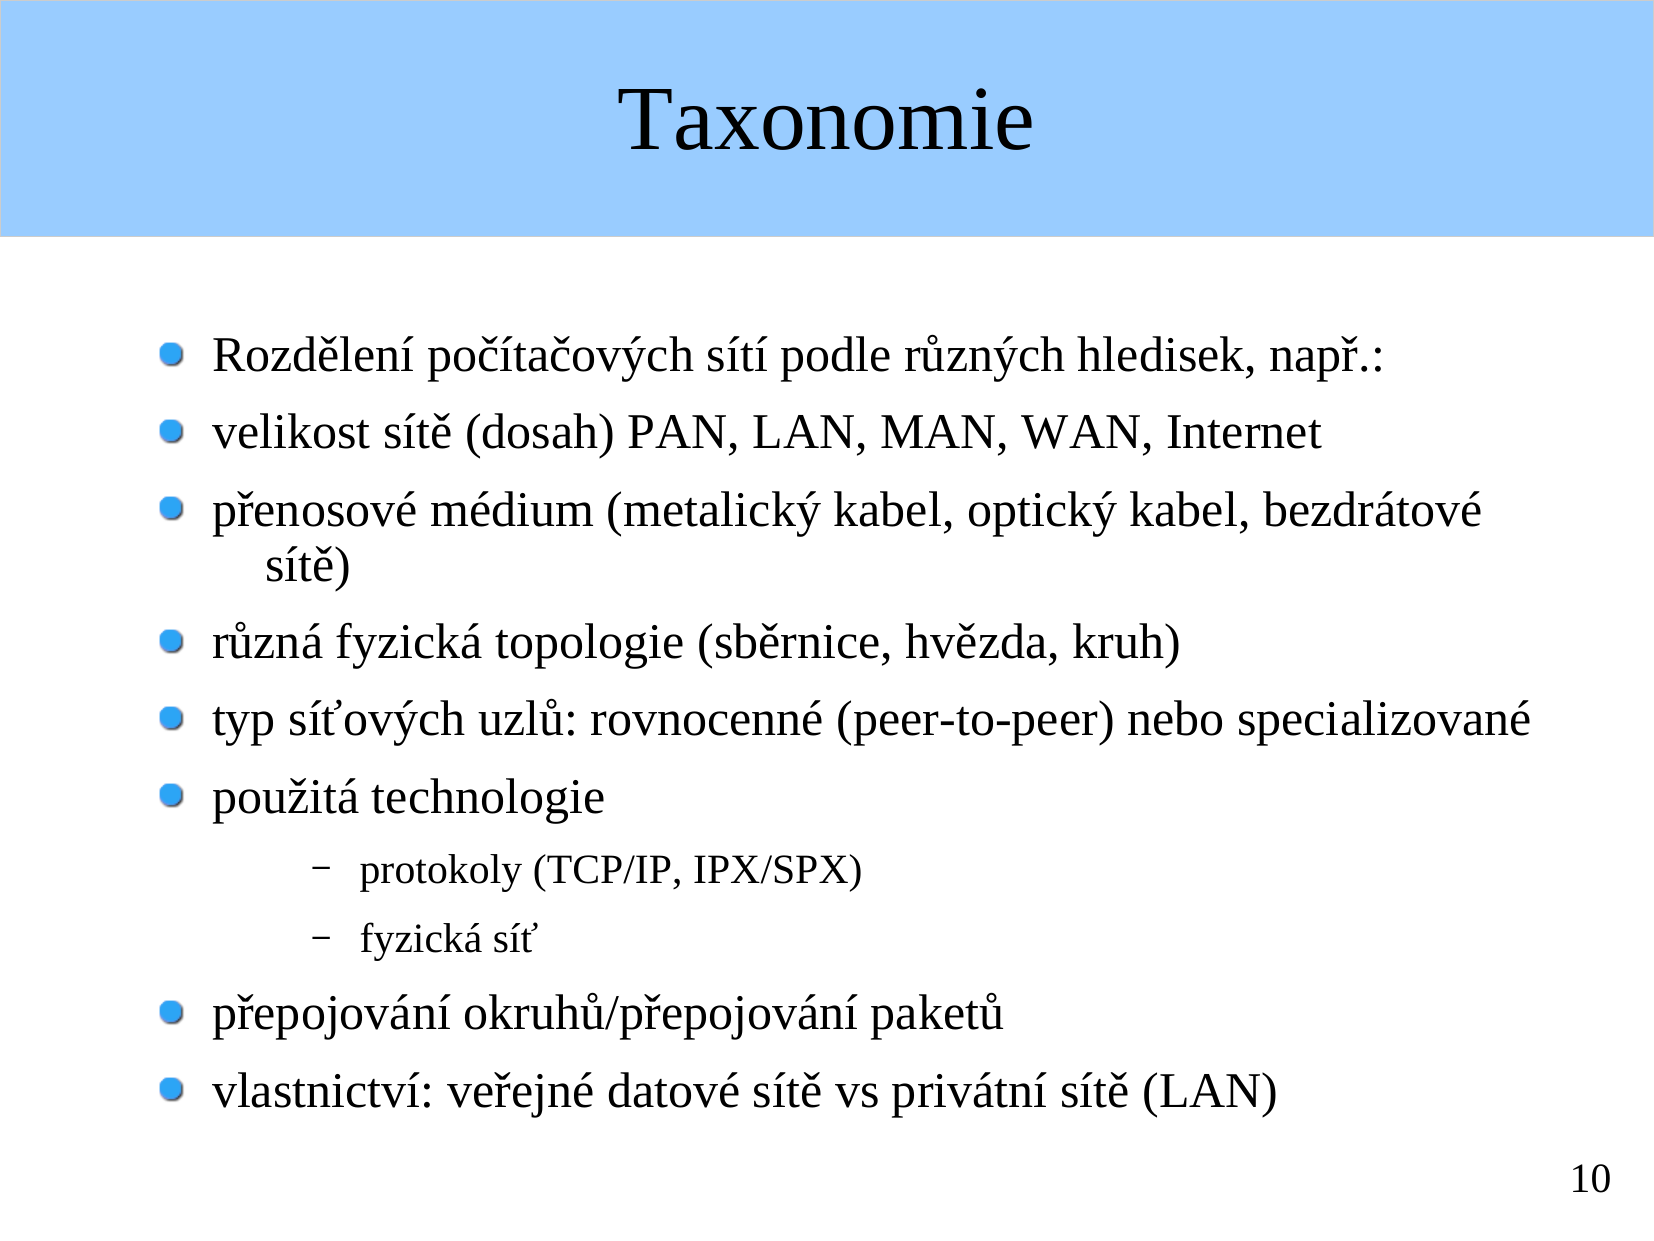

Taxonomie
# Rozdělení počítačových sítí podle různých hledisek, např.:
velikost sítě (dosah) PAN, LAN, MAN, WAN, Internet
přenosové médium (metalický kabel, optický kabel, bezdrátové sítě)
různá fyzická topologie (sběrnice, hvězda, kruh)
typ síťových uzlů: rovnocenné (peer-to-peer) nebo specializované
použitá technologie
protokoly (TCP/IP, IPX/SPX)
fyzická síť
přepojování okruhů/přepojování paketů
vlastnictví: veřejné datové sítě vs privátní sítě (LAN)